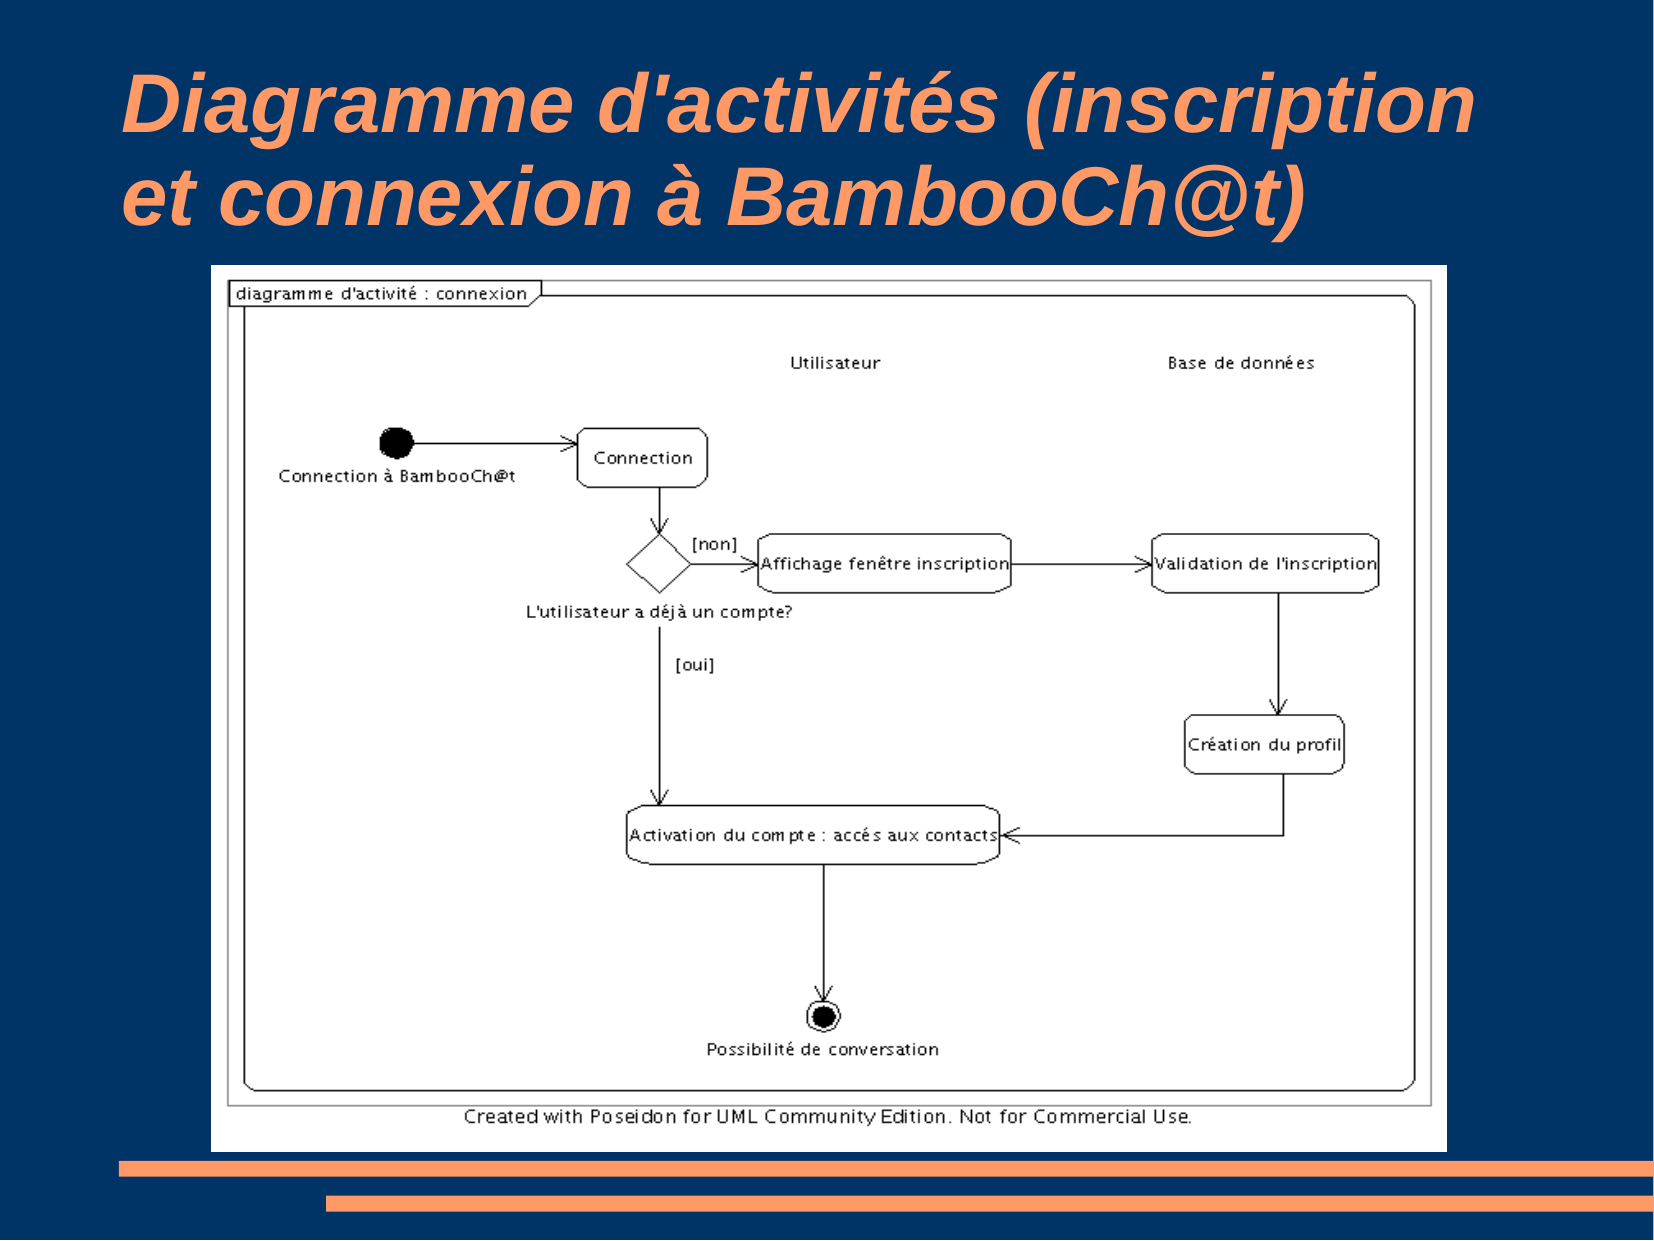

# Diagramme d'activités (inscription et connexion à BambooCh@t)